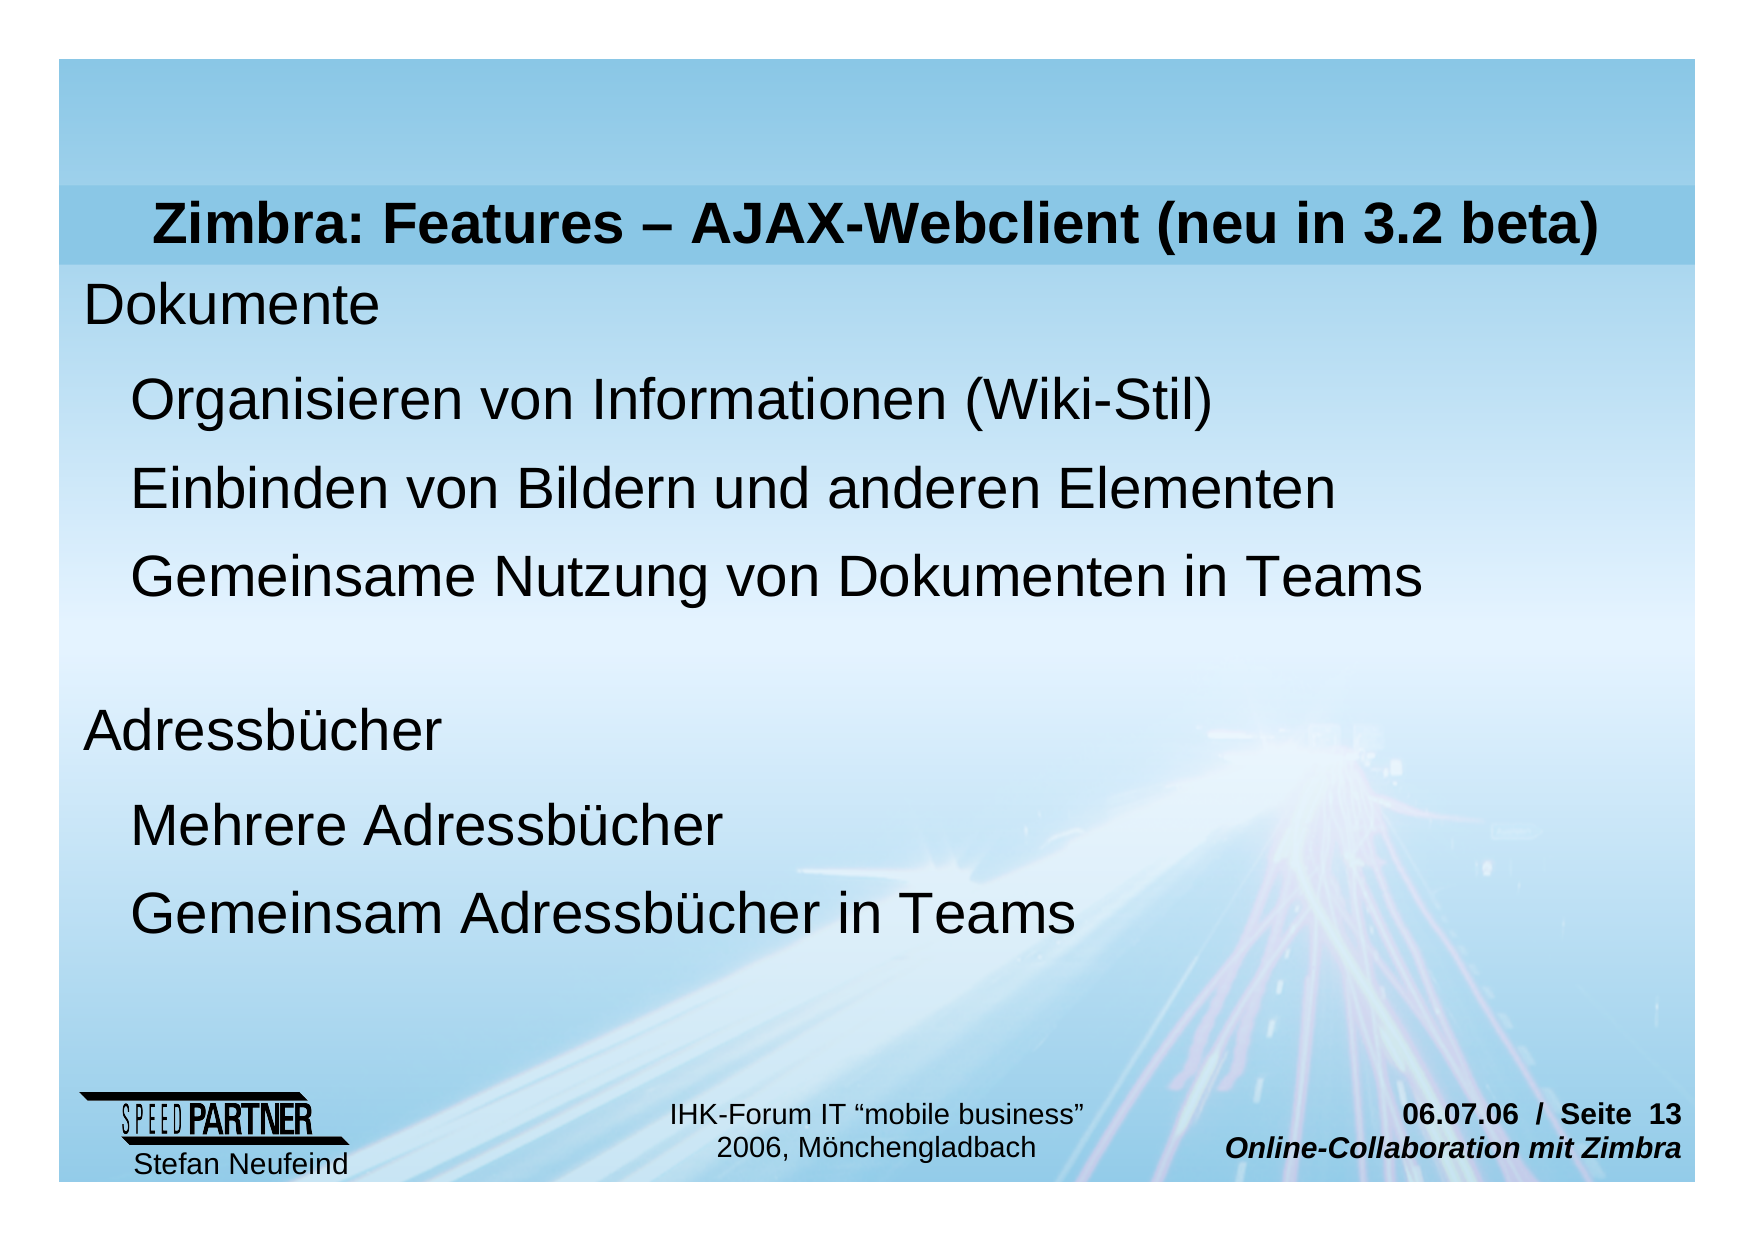

# Zimbra: Features – AJAX-Webclient (neu in 3.2 beta)
Dokumente
Organisieren von Informationen (Wiki-Stil)
Einbinden von Bildern und anderen Elementen
Gemeinsame Nutzung von Dokumenten in Teams
Adressbücher
Mehrere Adressbücher
Gemeinsam Adressbücher in Teams